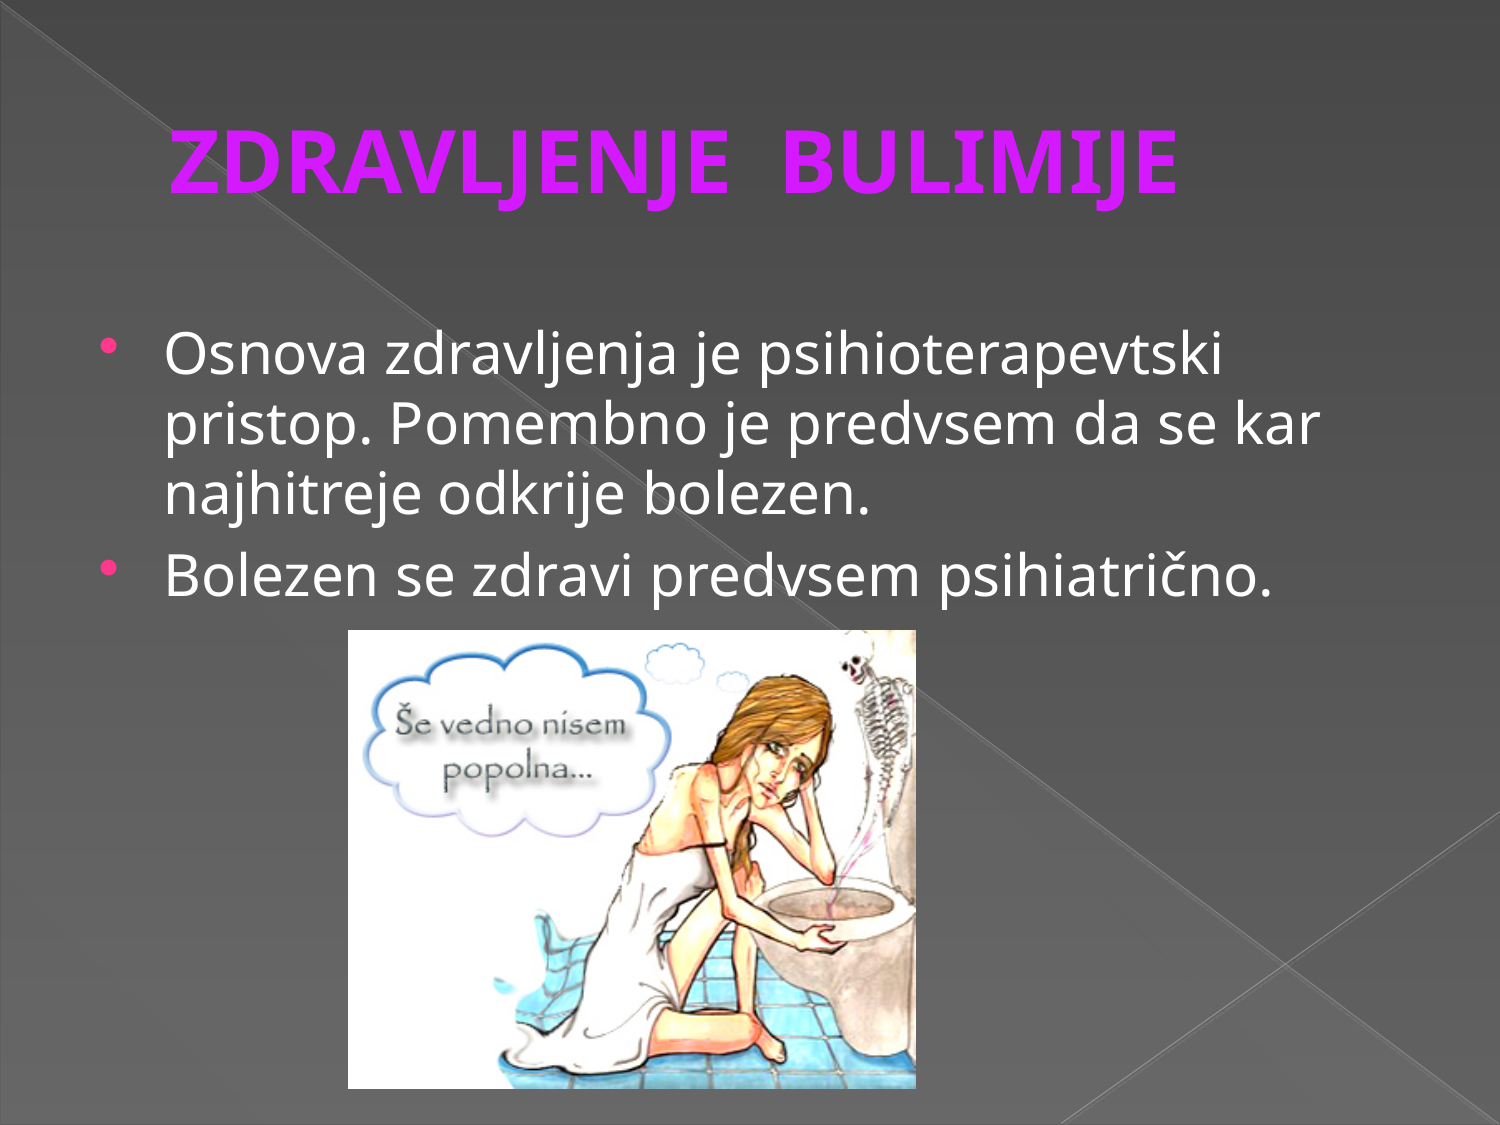

# ZDRAVLJENJE BULIMIJE
Osnova zdravljenja je psihioterapevtski pristop. Pomembno je predvsem da se kar najhitreje odkrije bolezen.
Bolezen se zdravi predvsem psihiatrično.